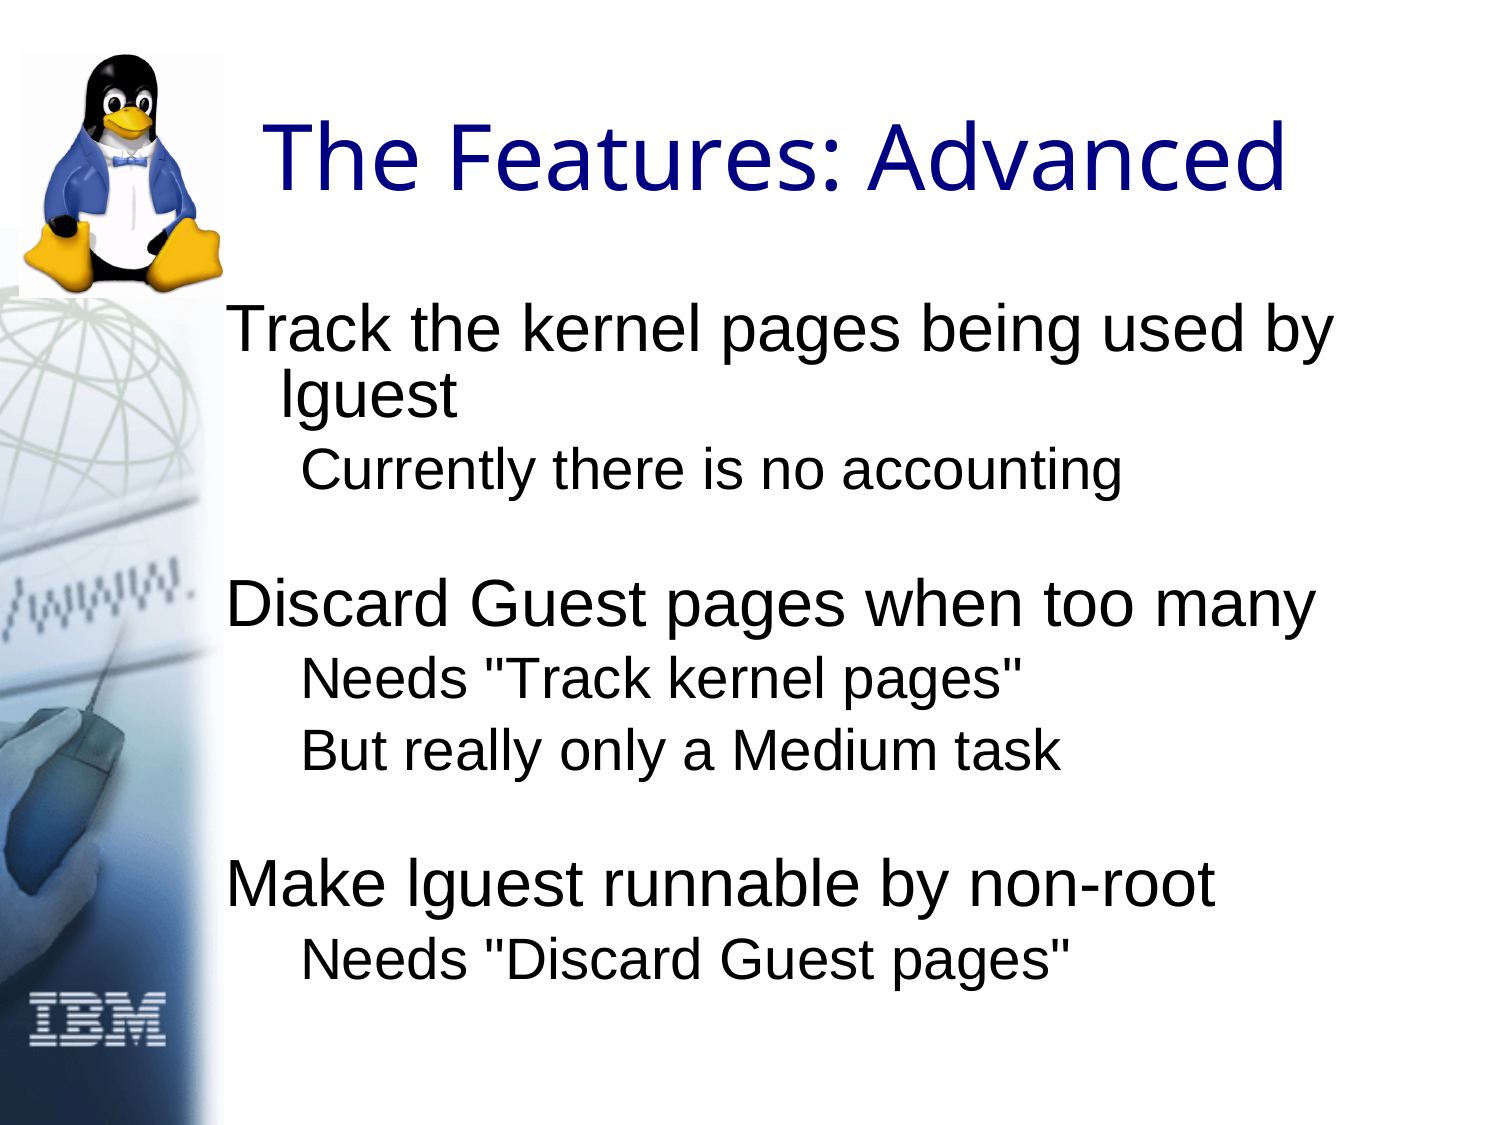

# The Features: Advanced
Track the kernel pages being used by lguest
Currently there is no accounting
Discard Guest pages when too many
Needs "Track kernel pages"
But really only a Medium task
Make lguest runnable by non-root
Needs "Discard Guest pages"